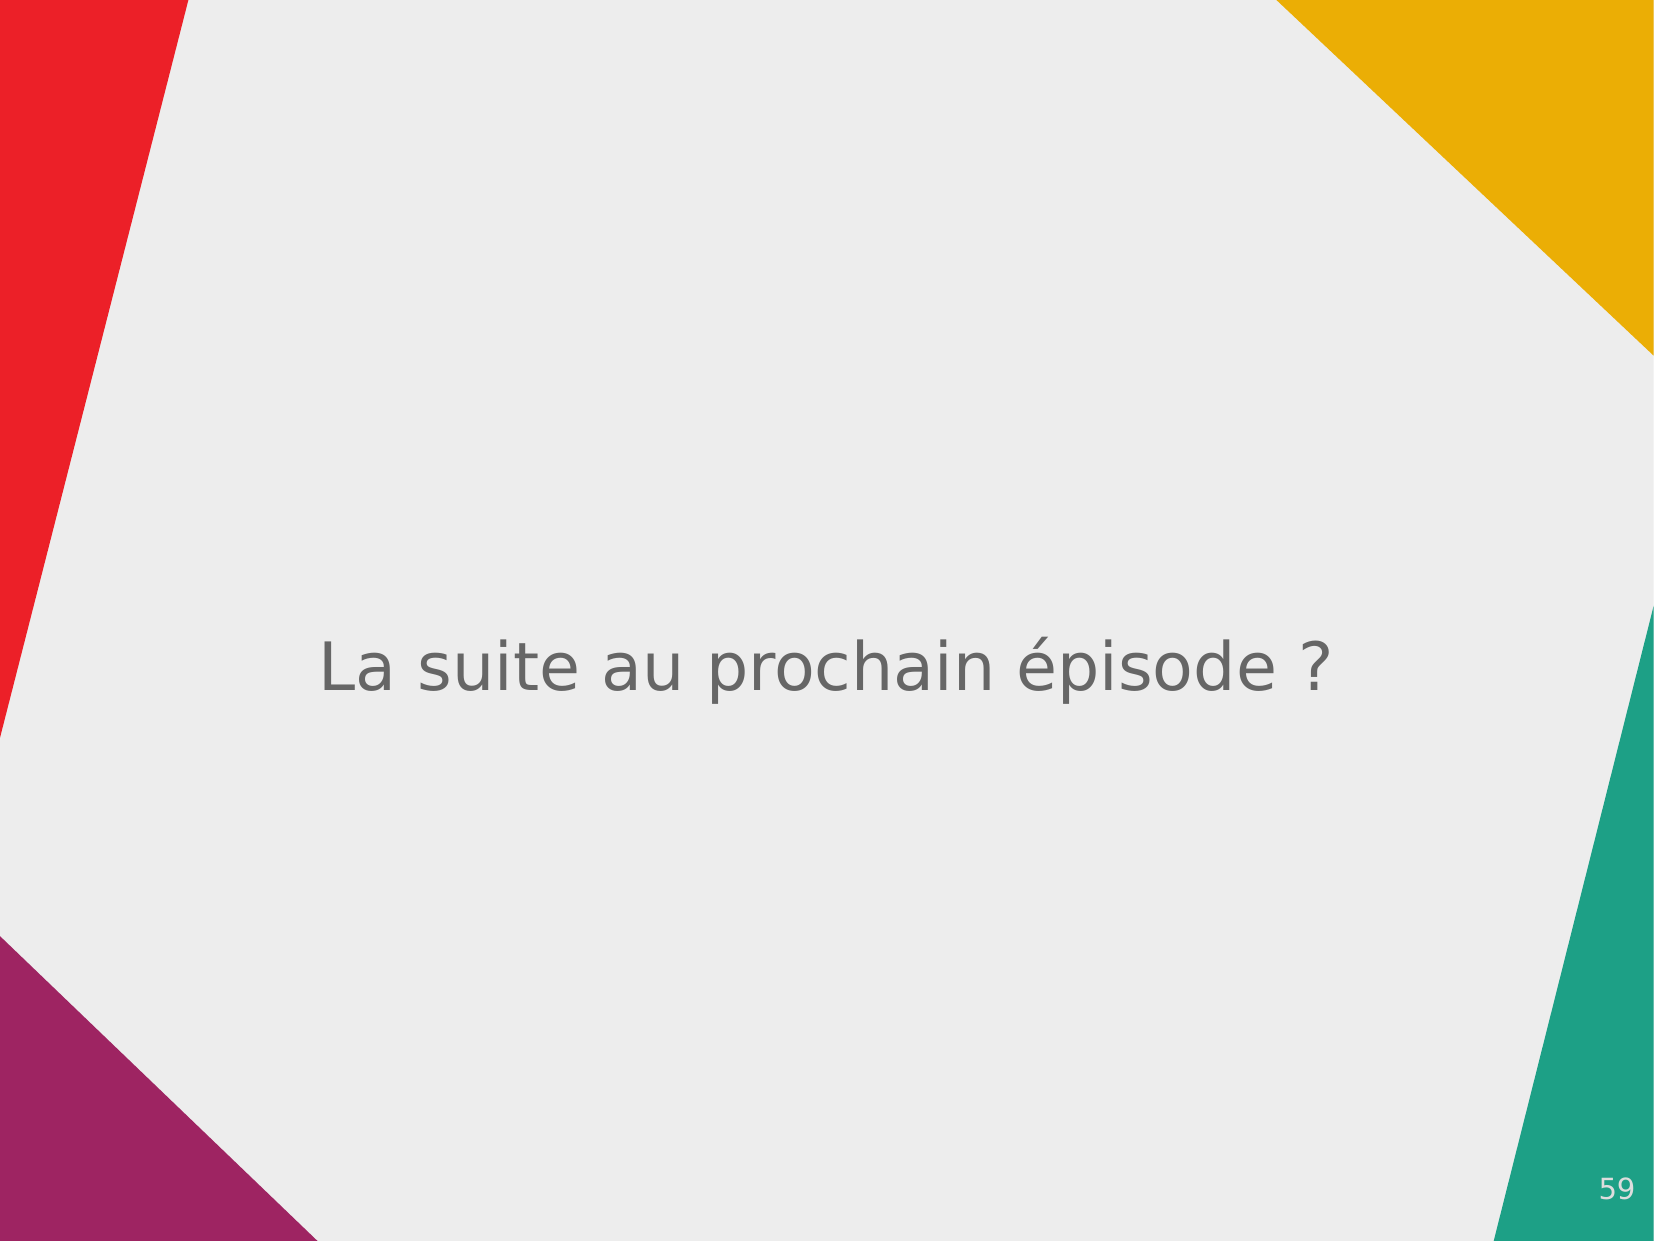

# La suite au prochain épisode ?
59